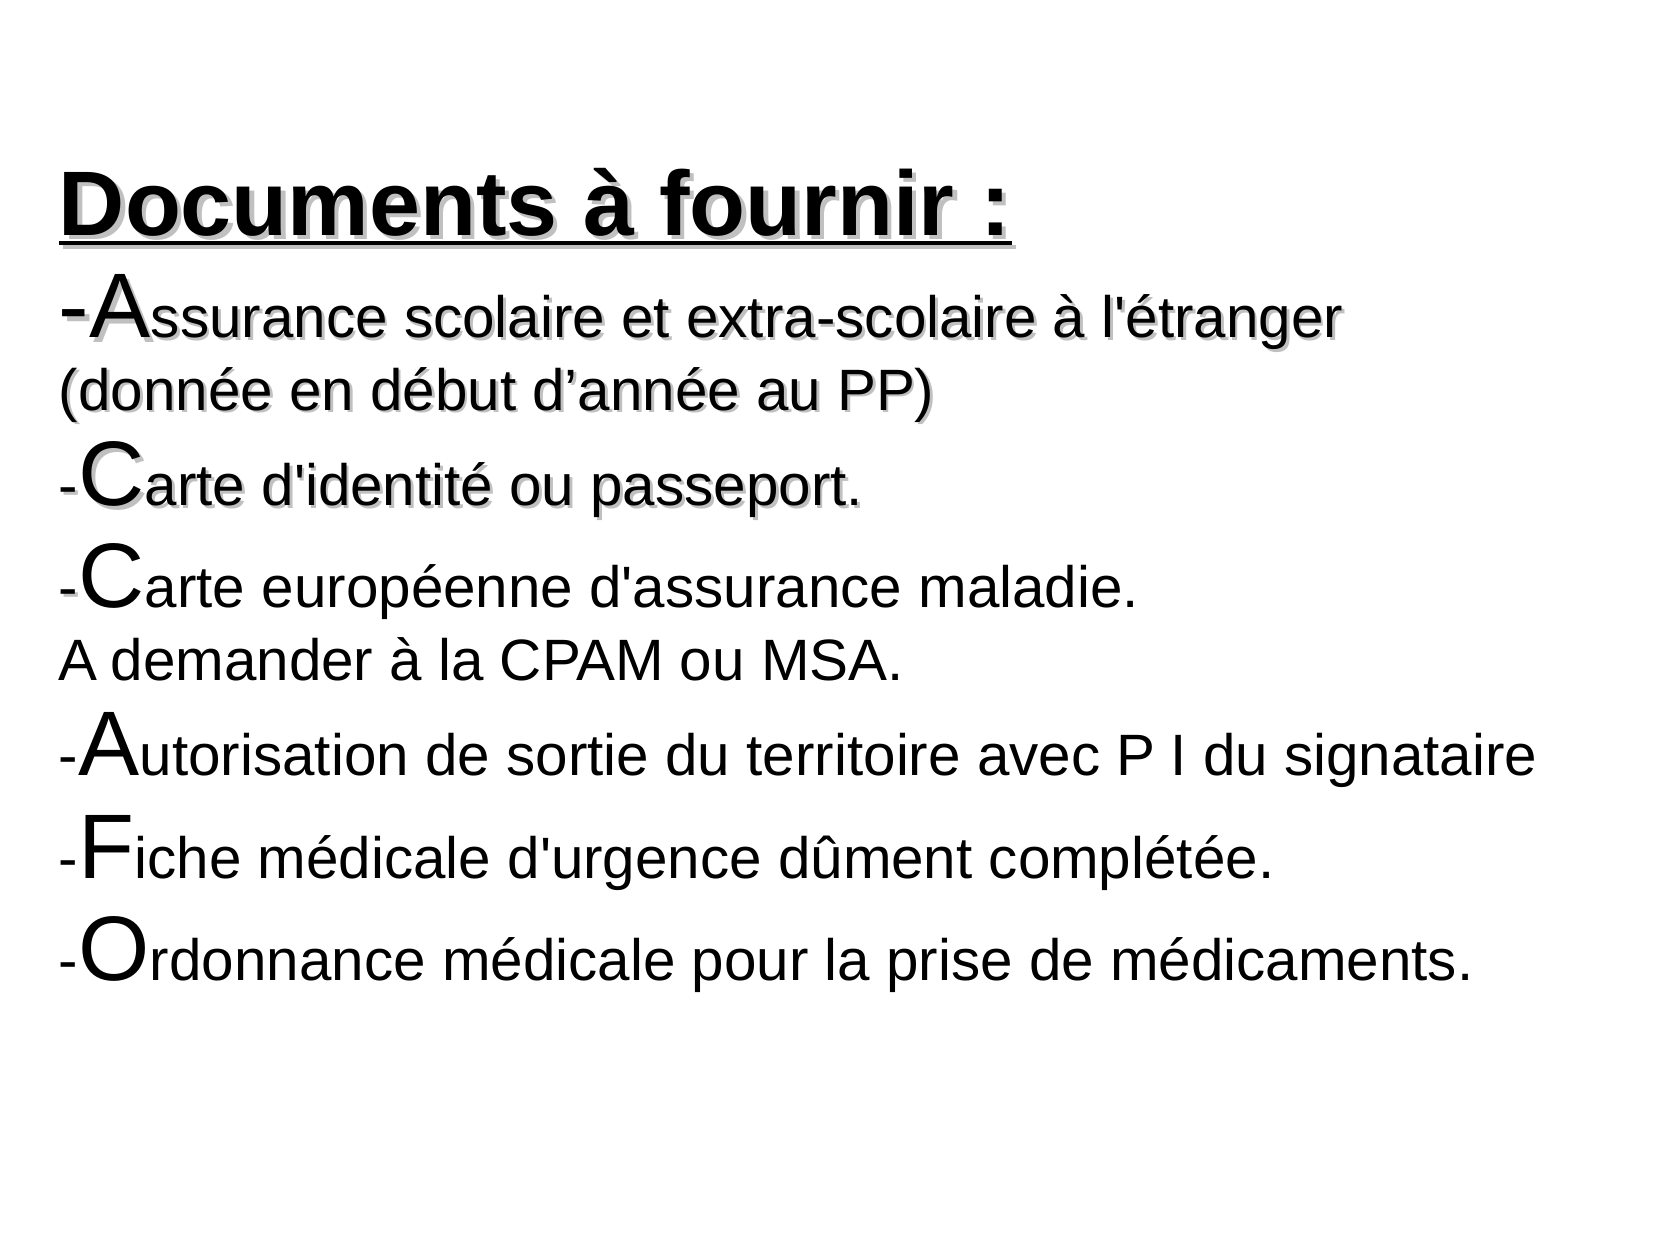

# Documents à fournir : -Assurance scolaire et extra-scolaire à l'étranger (donnée en début d’année au PP) -Carte d'identité ou passeport. -Carte européenne d'assurance maladie. A demander à la CPAM ou MSA. -Autorisation de sortie du territoire avec P I du signataire -Fiche médicale d'urgence dûment complétée. -Ordonnance médicale pour la prise de médicaments.